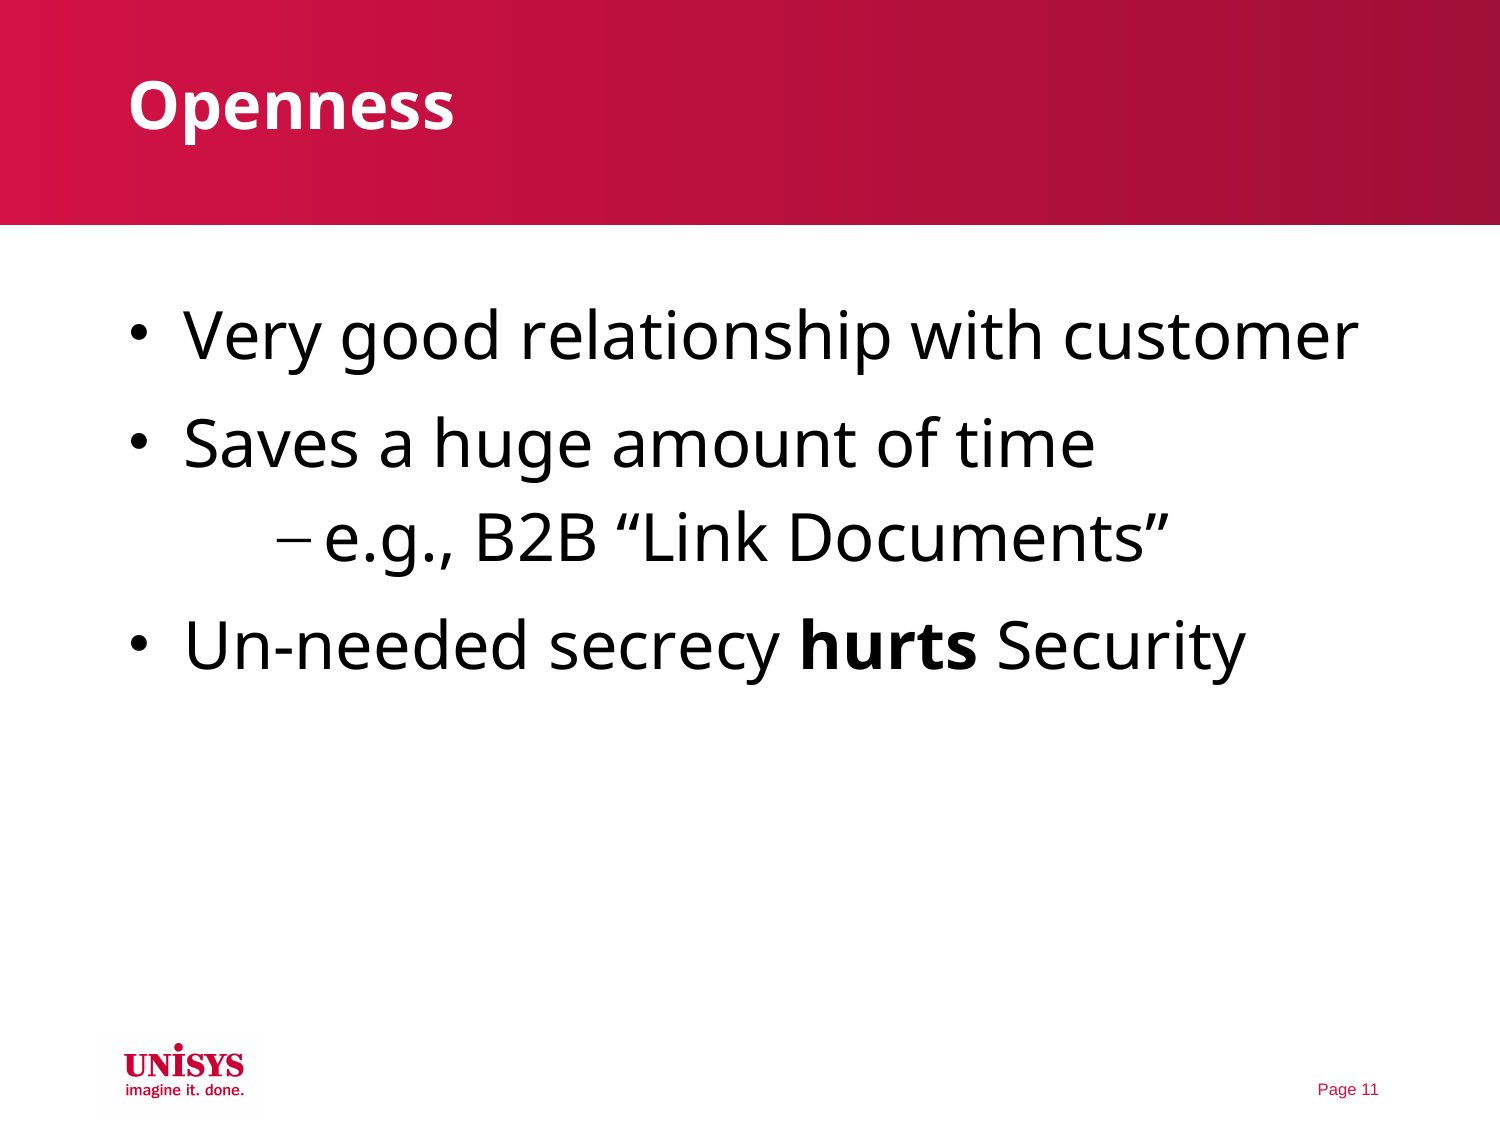

# Openness
Very good relationship with customer
Saves a huge amount of time
e.g., B2B “Link Documents”
Un-needed secrecy hurts Security
11